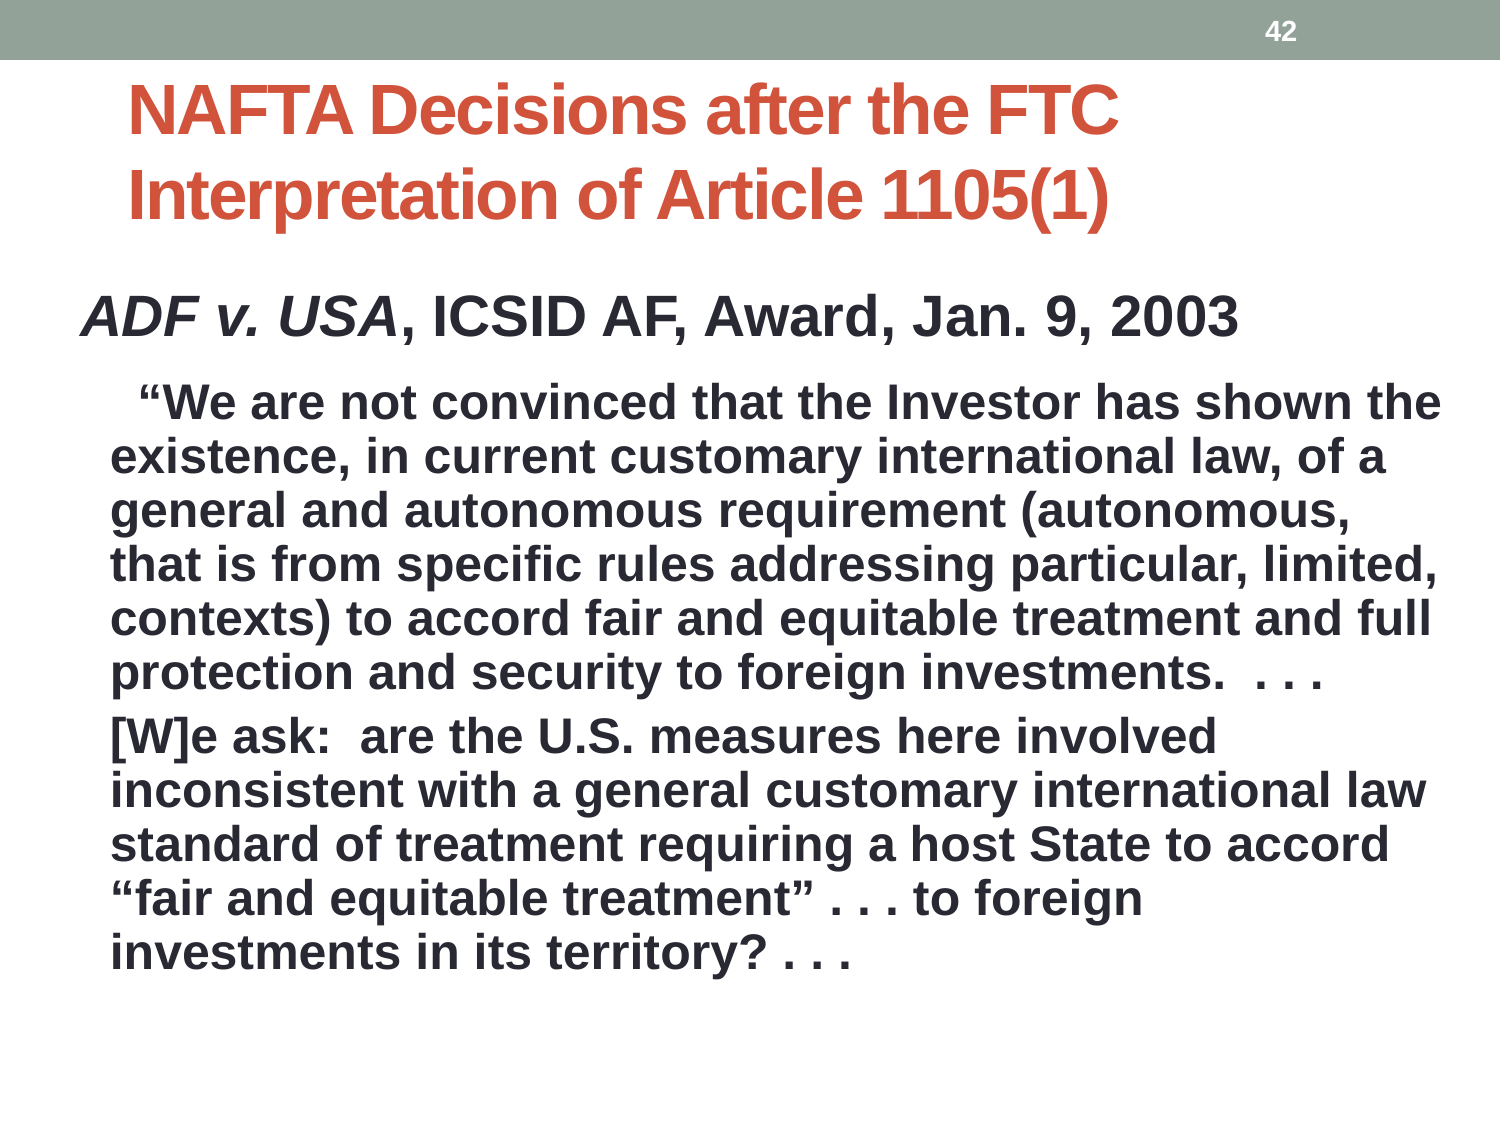

# NAFTA Decisions after the FTC Interpretation of Article 1105(1)
ADF v. USA, ICSID AF, Award, Jan. 9, 2003
 “We are not convinced that the Investor has shown the existence, in current customary international law, of a general and autonomous requirement (autonomous, that is from specific rules addressing particular, limited, contexts) to accord fair and equitable treatment and full protection and security to foreign investments. . . .
	[W]e ask: are the U.S. measures here involved inconsistent with a general customary international law standard of treatment requiring a host State to accord “fair and equitable treatment” . . . to foreign investments in its territory? . . .